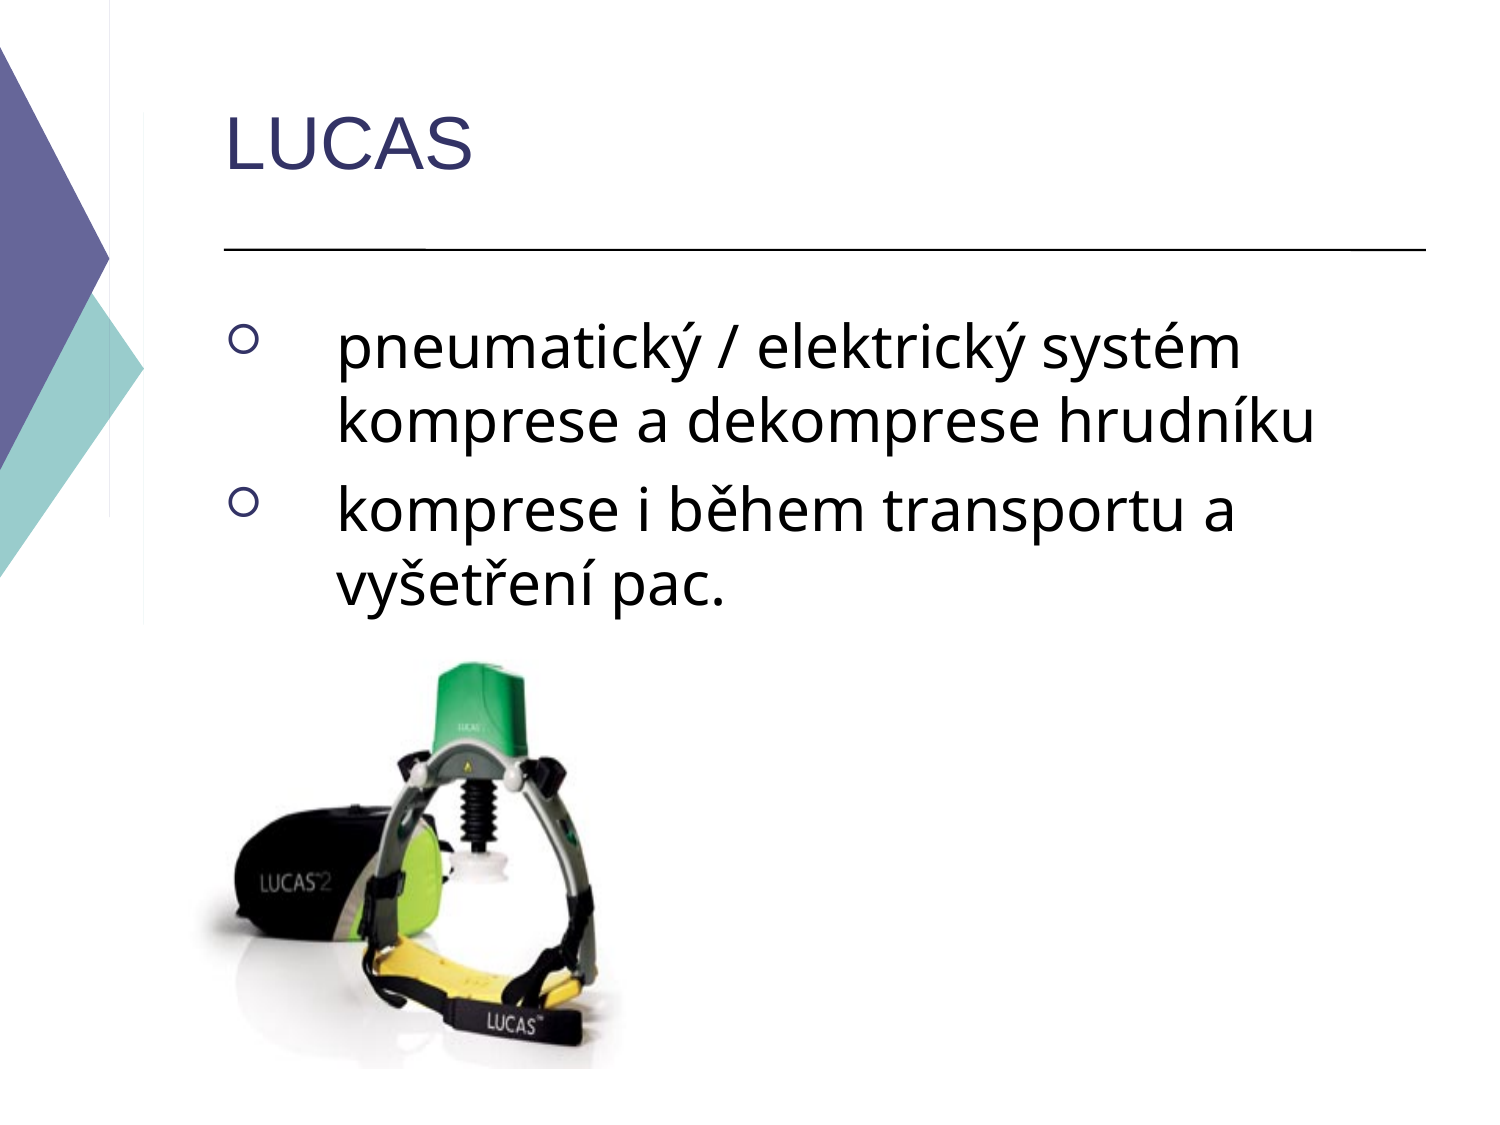

# LUCAS
pneumatický / elektrický systém komprese a dekomprese hrudníku
komprese i během transportu a vyšetření pac.